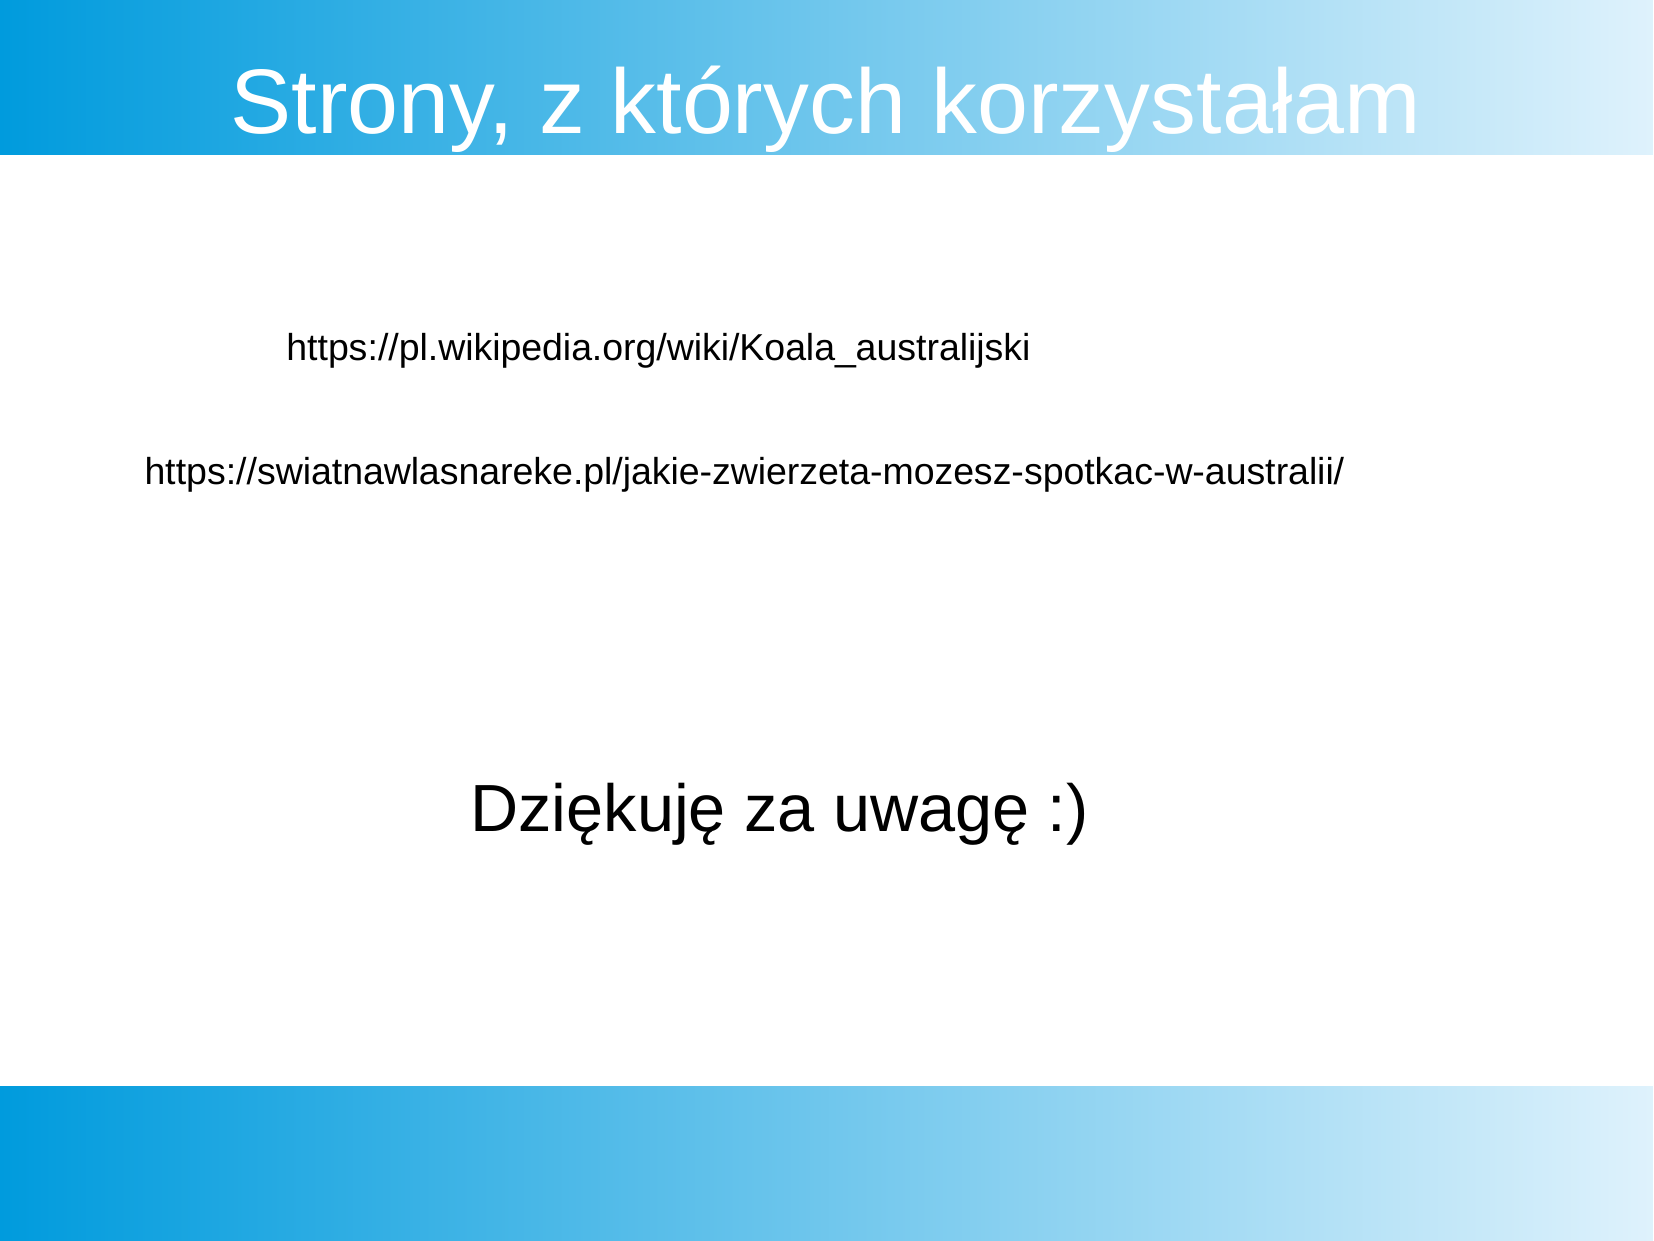

# Strony, z których korzystałam
https://pl.wikipedia.org/wiki/Koala_australijski
https://swiatnawlasnareke.pl/jakie-zwierzeta-mozesz-spotkac-w-australii/
Dziękuję za uwagę :)